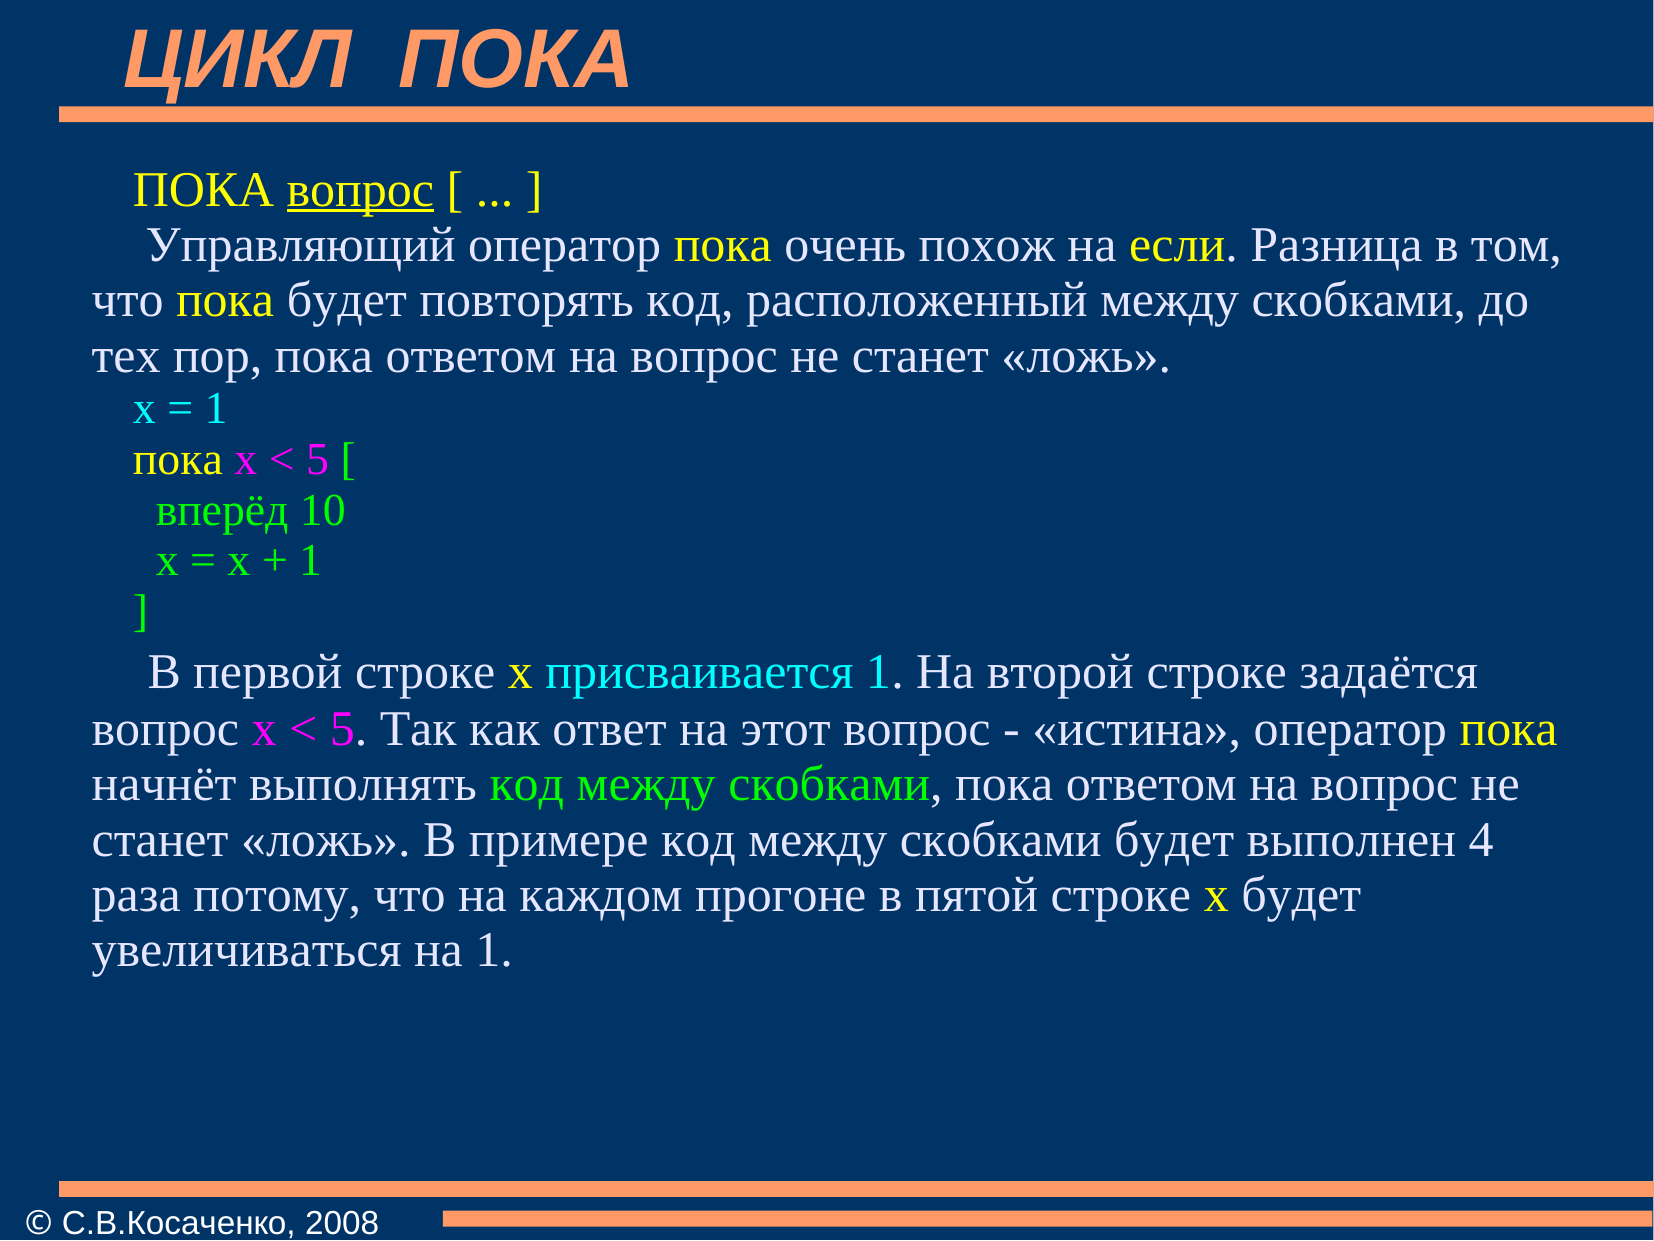

# ЦИКЛ ПОКА
ПОКА вопрос [ ... ]
 Управляющий оператор пока очень похож на если. Разница в том, что пока будет повторять код, расположенный между скобками, до тех пор, пока ответом на вопрос не станет «ложь».
x = 1
пока x < 5 [
 вперёд 10
 x = x + 1
]
 В первой строке x присваивается 1. На второй строке задаётся вопрос x < 5. Так как ответ на этот вопрос - «истина», оператор пока начнёт выполнять код между скобками, пока ответом на вопрос не станет «ложь». В примере код между скобками будет выполнен 4 раза потому, что на каждом прогоне в пятой строке x будет увеличиваться на 1.